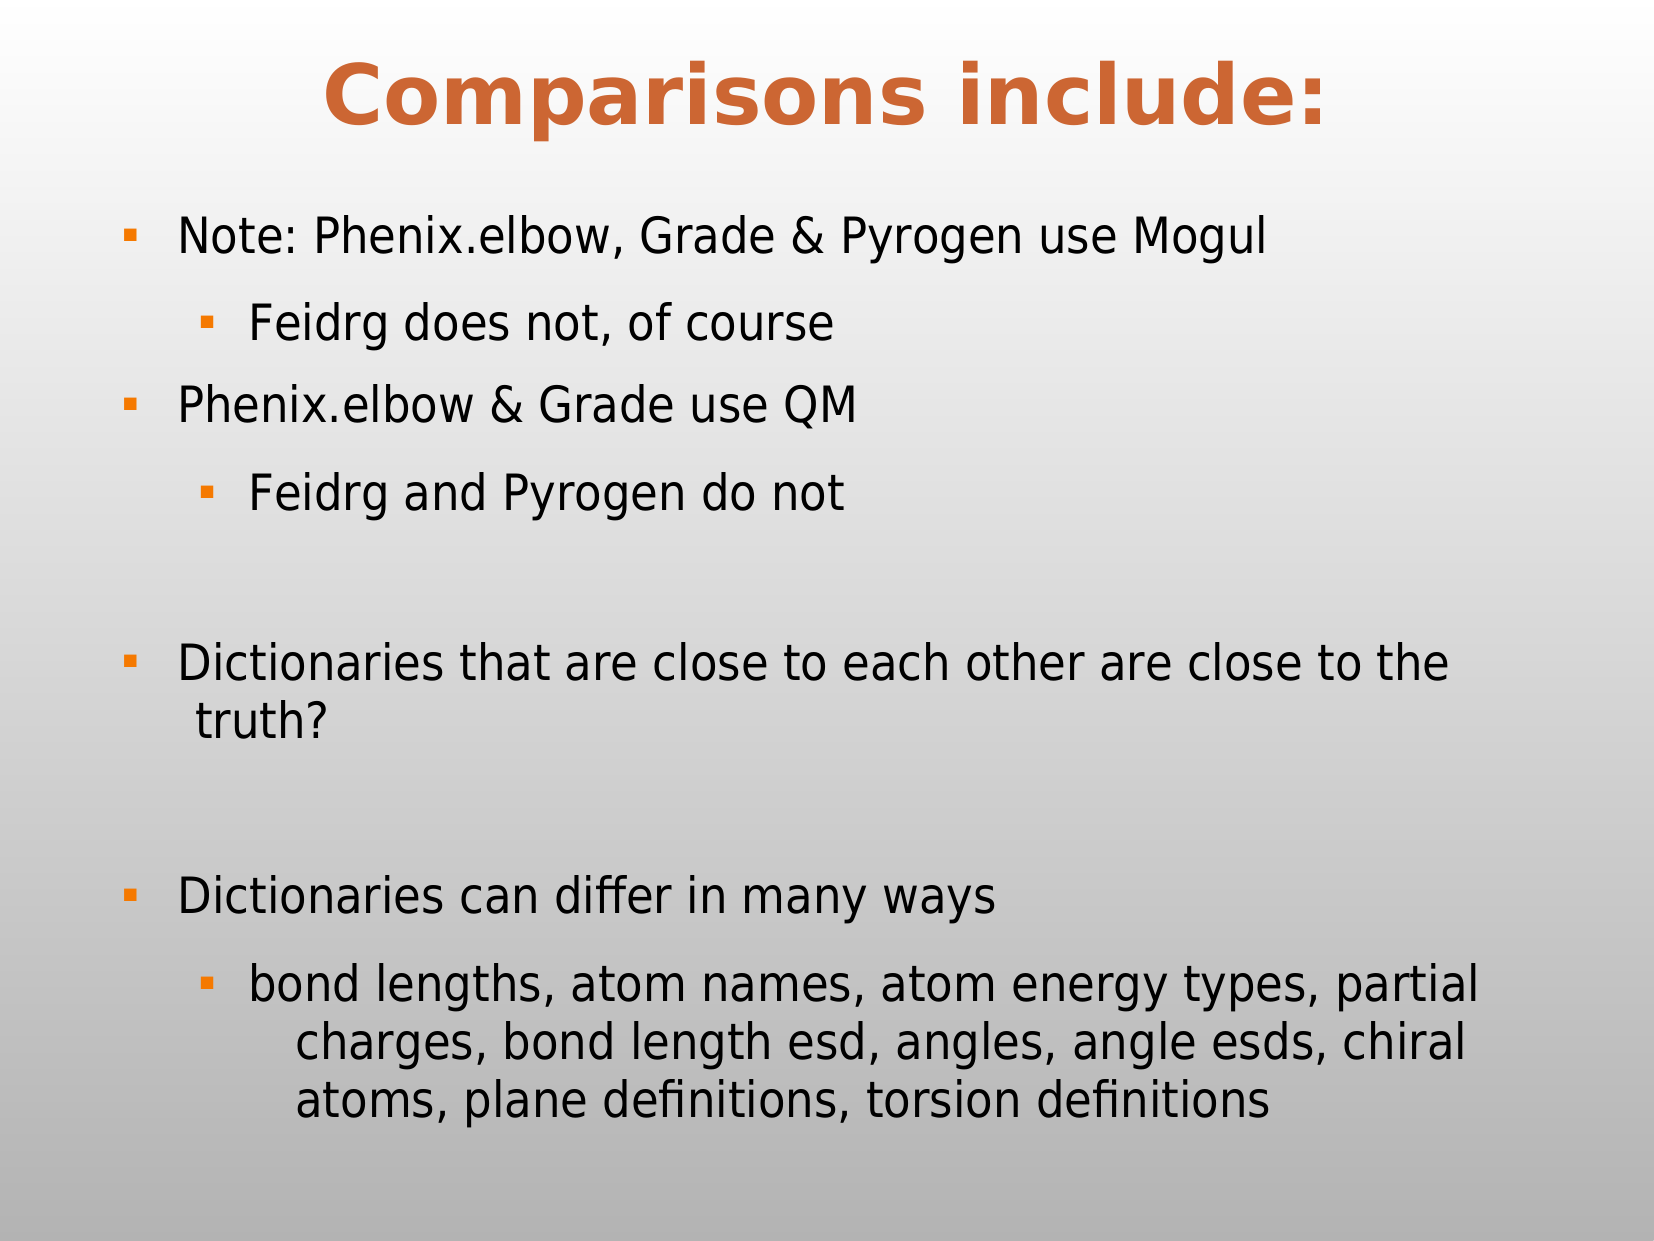

# Comparisons include:
Note: Phenix.elbow, Grade & Pyrogen use Mogul
Feidrg does not, of course
Phenix.elbow & Grade use QM
Feidrg and Pyrogen do not
Dictionaries that are close to each other are close to the truth?
Dictionaries can differ in many ways
bond lengths, atom names, atom energy types, partial charges, bond length esd, angles, angle esds, chiral atoms, plane definitions, torsion definitions